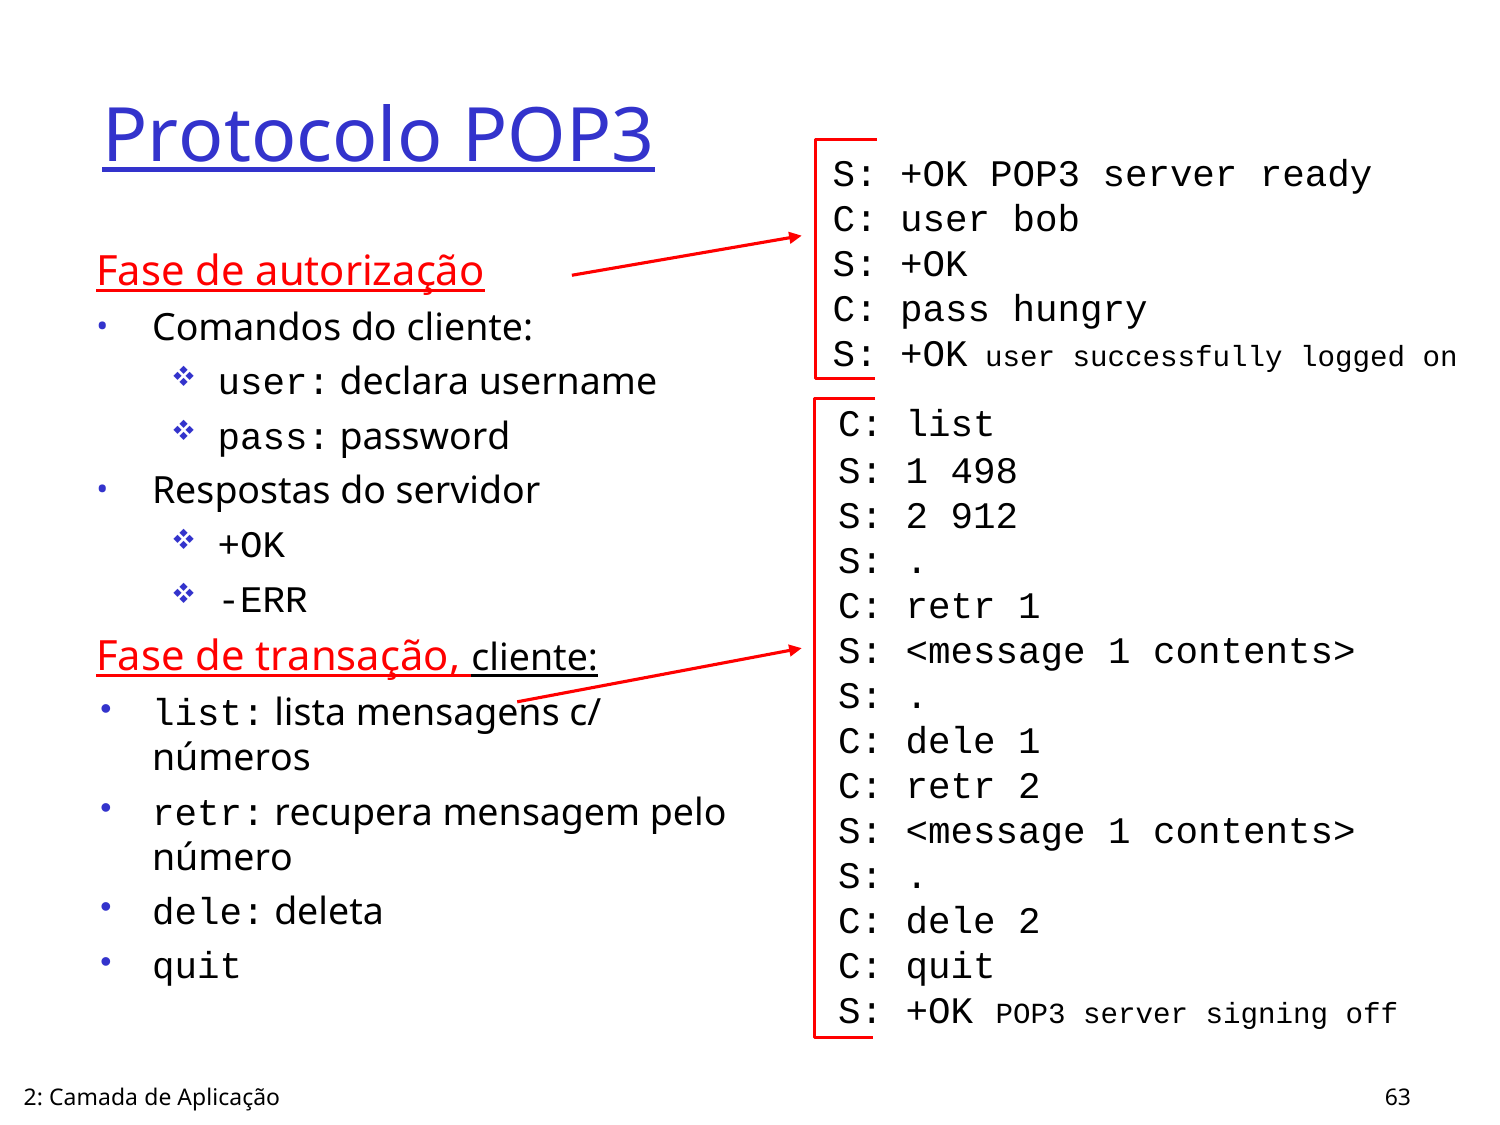

# Protocolo POP3
S: +OK POP3 server ready
C: user bob
S: +OK
C: pass hungry
S: +OK user successfully logged on
Fase de autorização
Comandos do cliente:
user: declara username
pass: password
Respostas do servidor
+OK
-ERR
Fase de transação, cliente:
list: lista mensagens c/ números
retr: recupera mensagem pelo número
dele: deleta
quit
 C: list
 S: 1 498
 S: 2 912
 S: .
 C: retr 1
 S: <message 1 contents>
 S: .
 C: dele 1
 C: retr 2
 S: <message 1 contents>
 S: .
 C: dele 2
 C: quit
 S: +OK POP3 server signing off
63